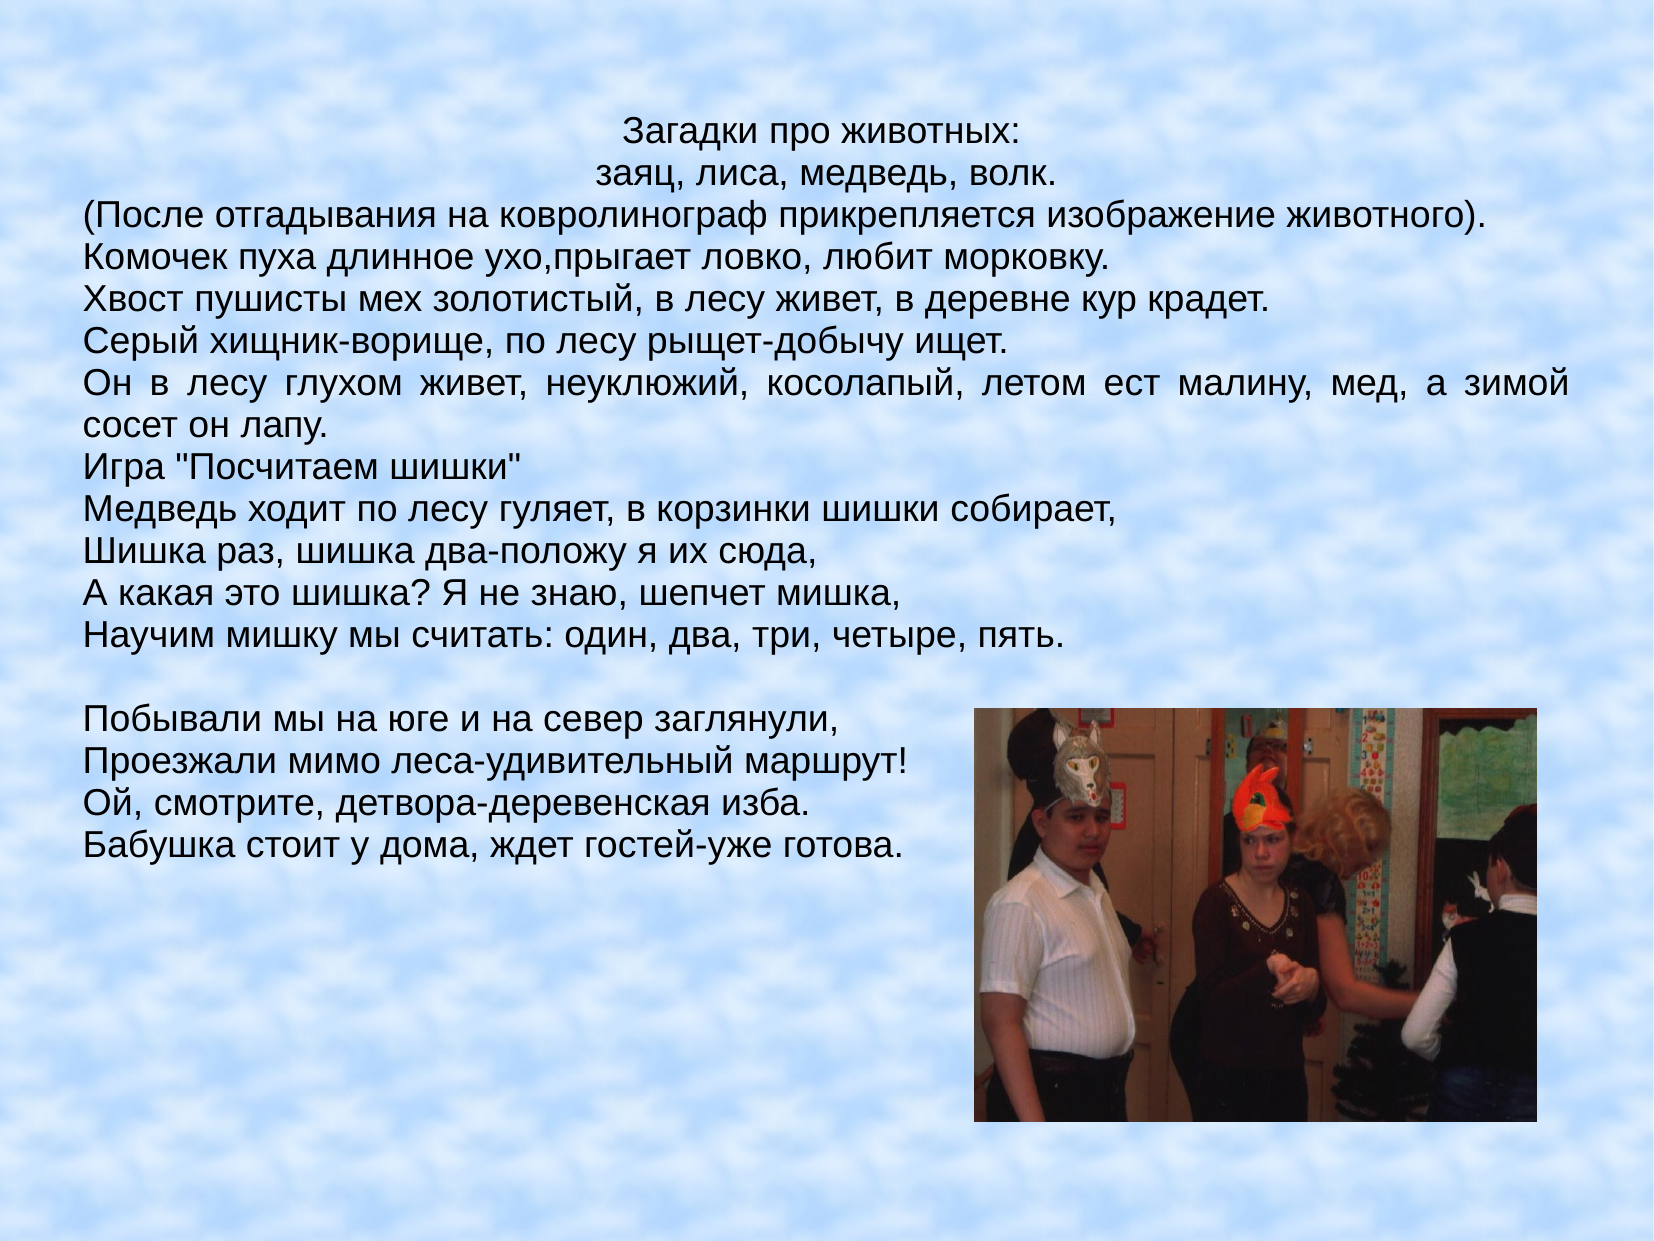

Загадки про животных:
заяц, лиса, медведь, волк.
(После отгадывания на ковролинограф прикрепляется изображение животного).
Комочек пуха длинное ухо,прыгает ловко, любит морковку.
Хвост пушисты мех золотистый, в лесу живет, в деревне кур крадет.
Серый хищник-ворище, по лесу рыщет-добычу ищет.
Он в лесу глухом живет, неуклюжий, косолапый, летом ест малину, мед, а зимой сосет он лапу.
Игра "Посчитаем шишки"
Медведь ходит по лесу гуляет, в корзинки шишки собирает,
Шишка раз, шишка два-положу я их сюда,
А какая это шишка? Я не знаю, шепчет мишка,
Научим мишку мы считать: один, два, три, четыре, пять.
Побывали мы на юге и на север заглянули,
Проезжали мимо леса-удивительный маршрут!
Ой, смотрите, детвора-деревенская изба.
Бабушка стоит у дома, ждет гостей-уже готова.